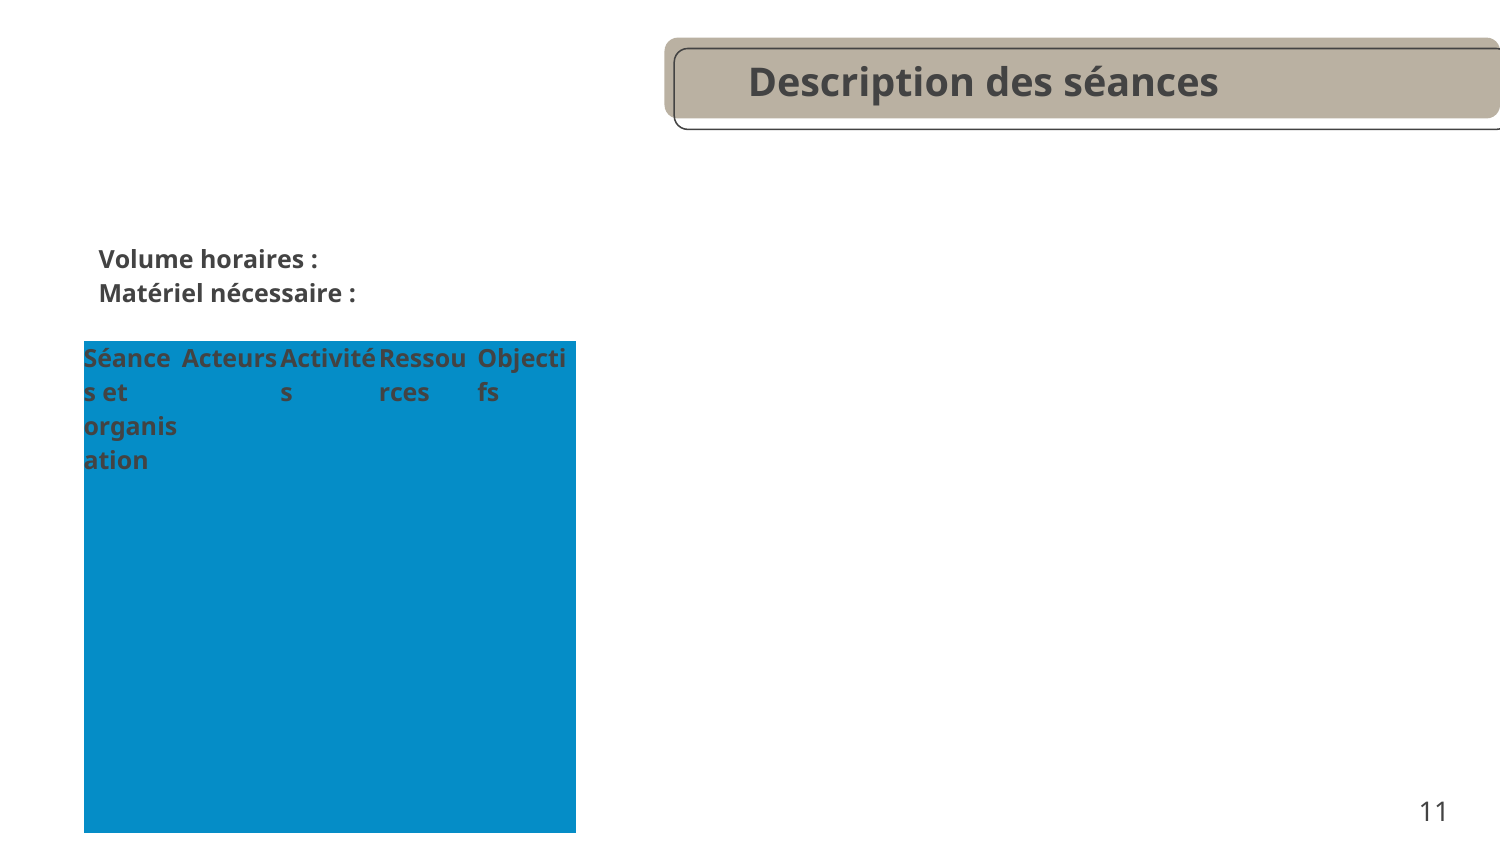

Description des séances
# Volume horaires :
Matériel nécessaire :
| Séances et organisation | Acteurs | Activités | Ressources | Objectifs |
| --- | --- | --- | --- | --- |
| | | | | |